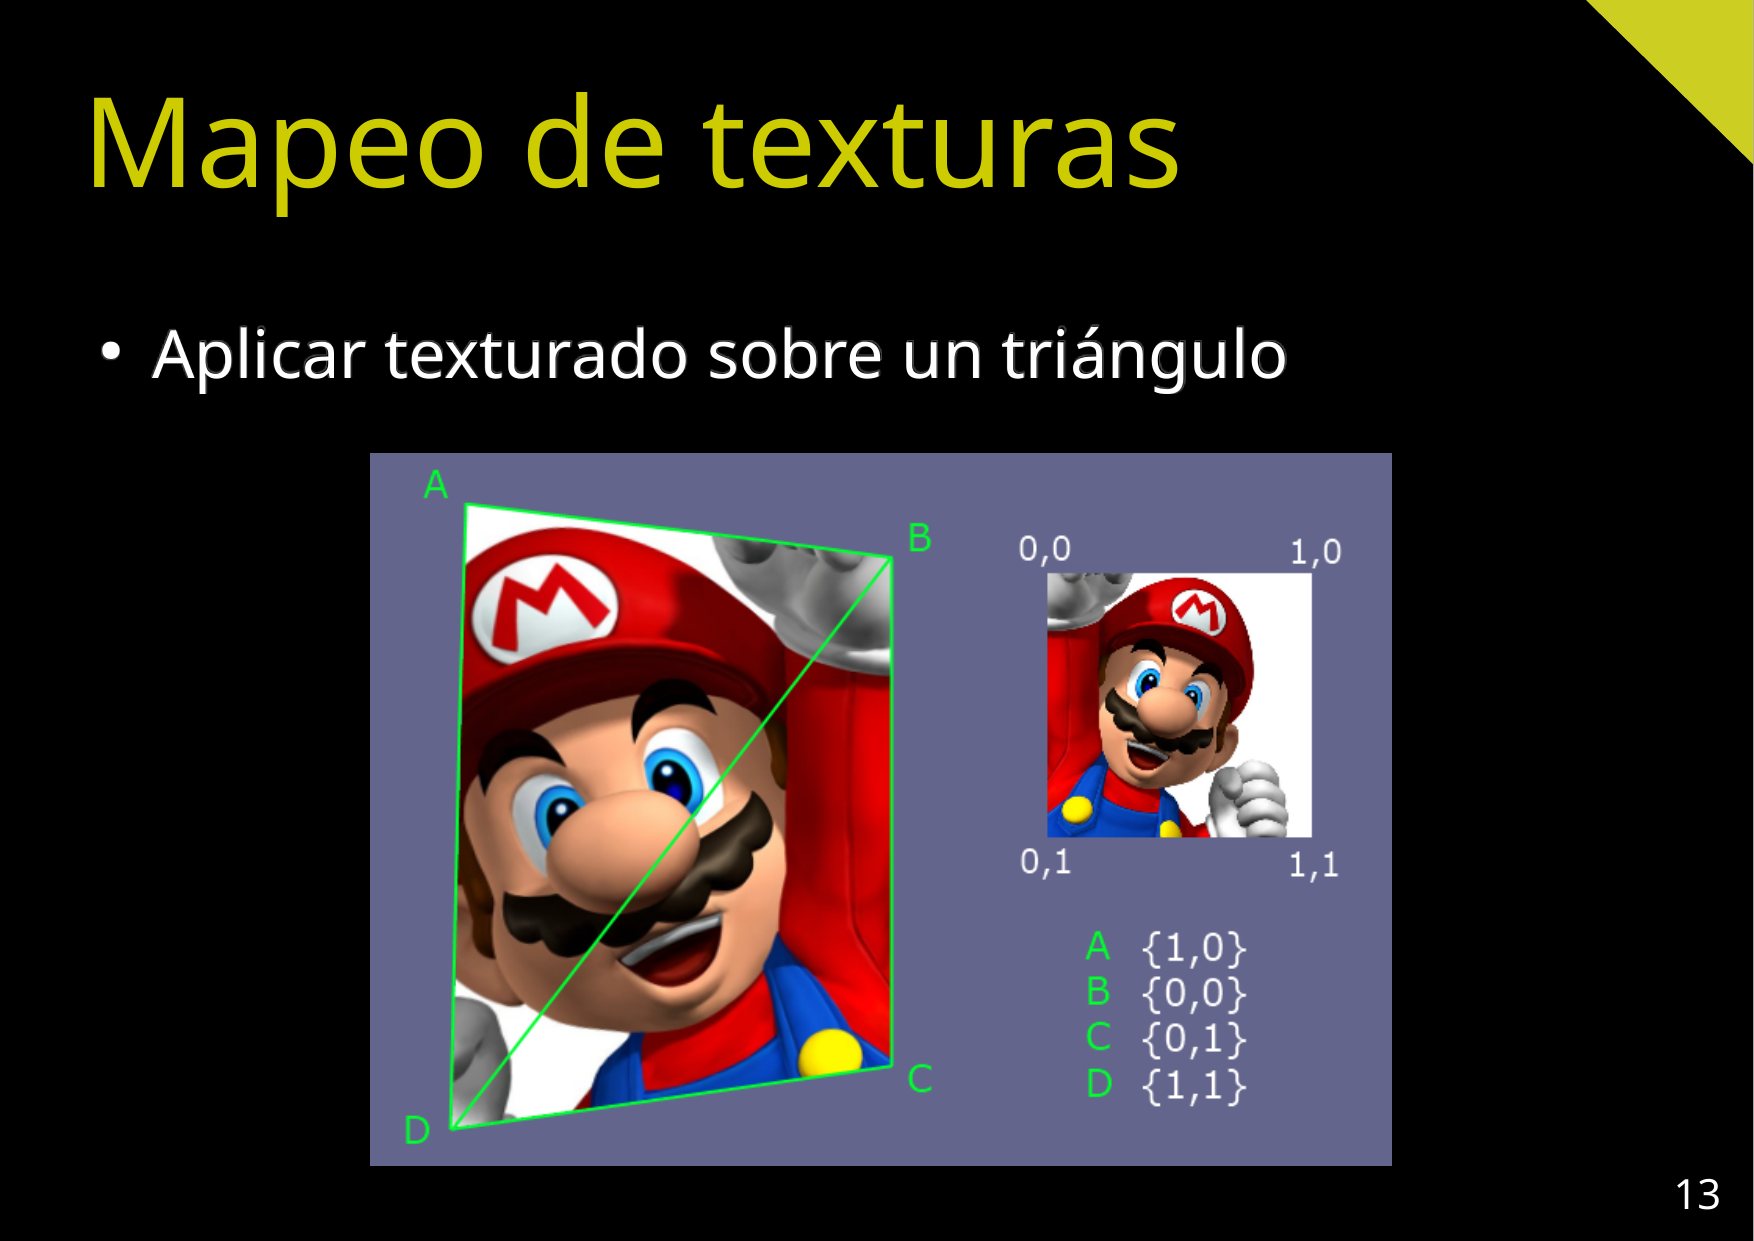

# Mapeo de texturas
Aplicar texturado sobre un triángulo